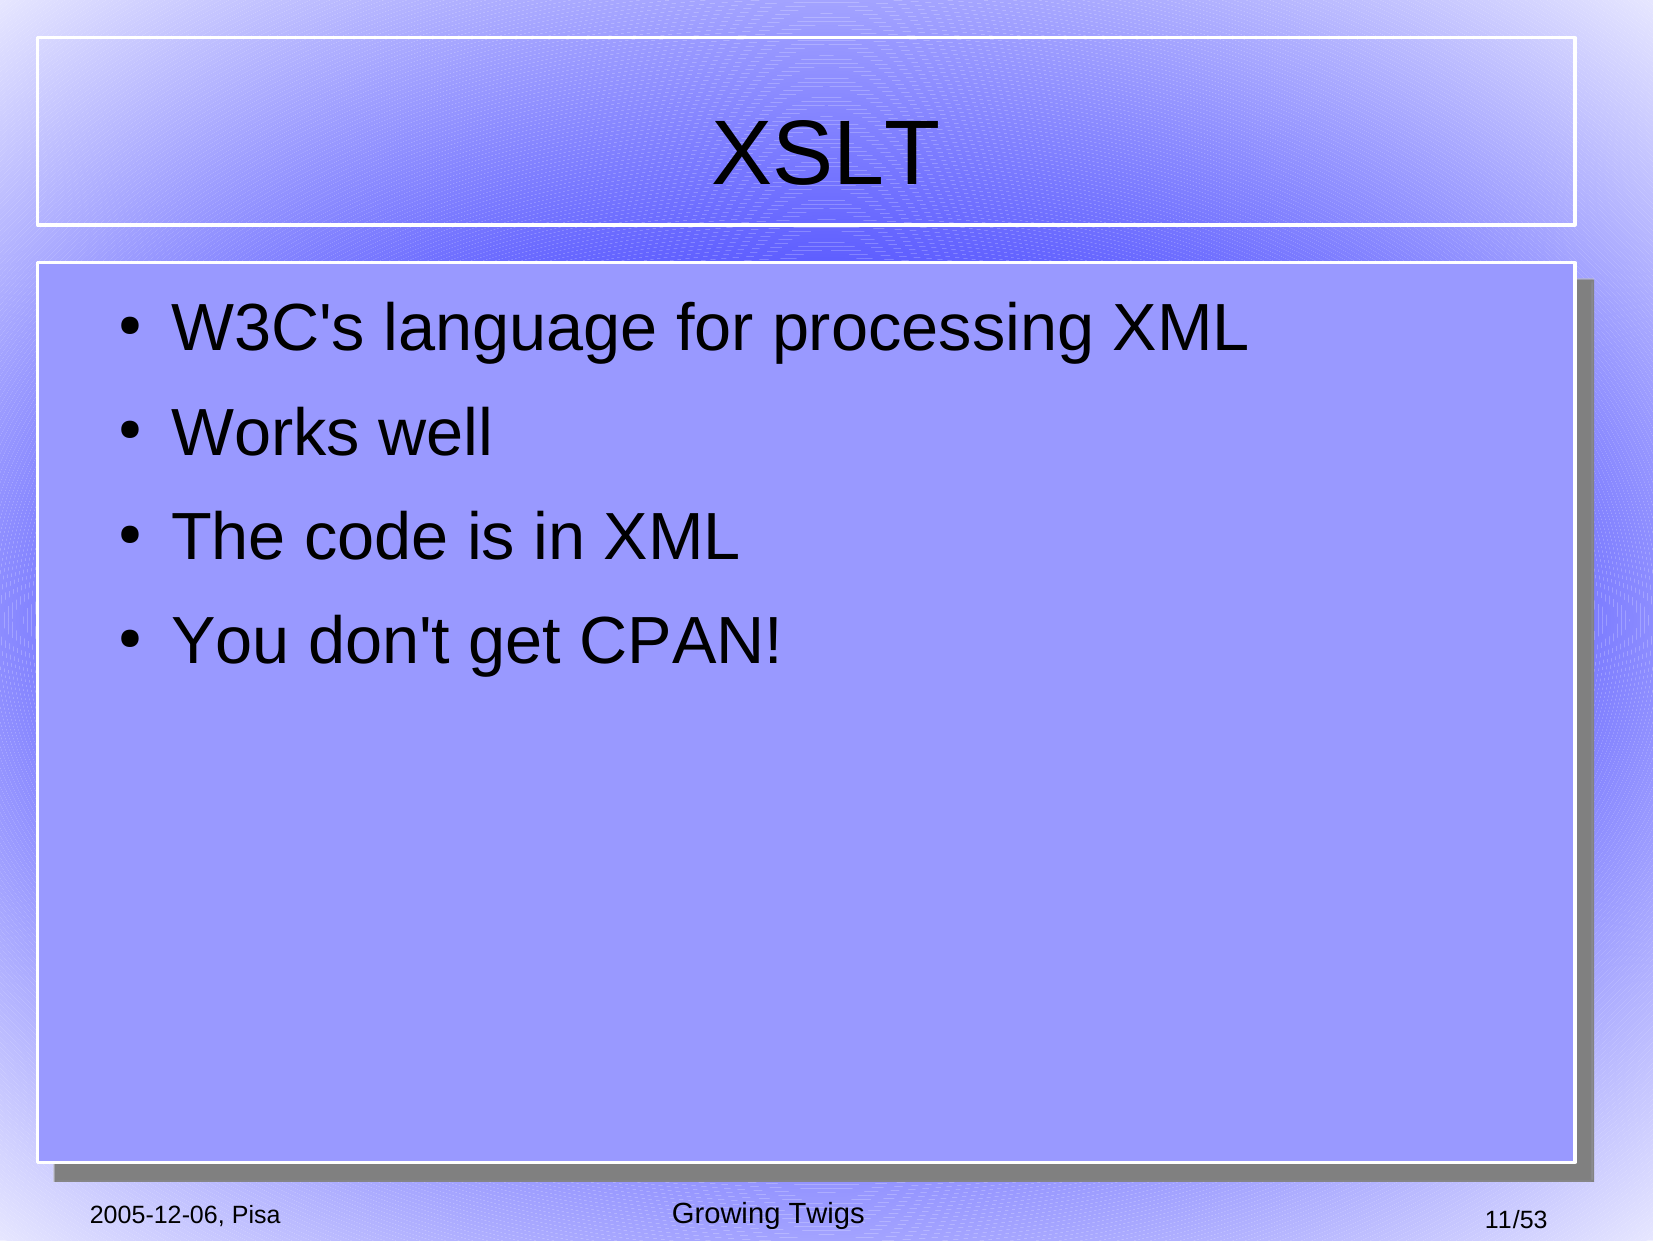

# XSLT
W3C's language for processing XML
Works well
The code is in XML
You don't get CPAN!